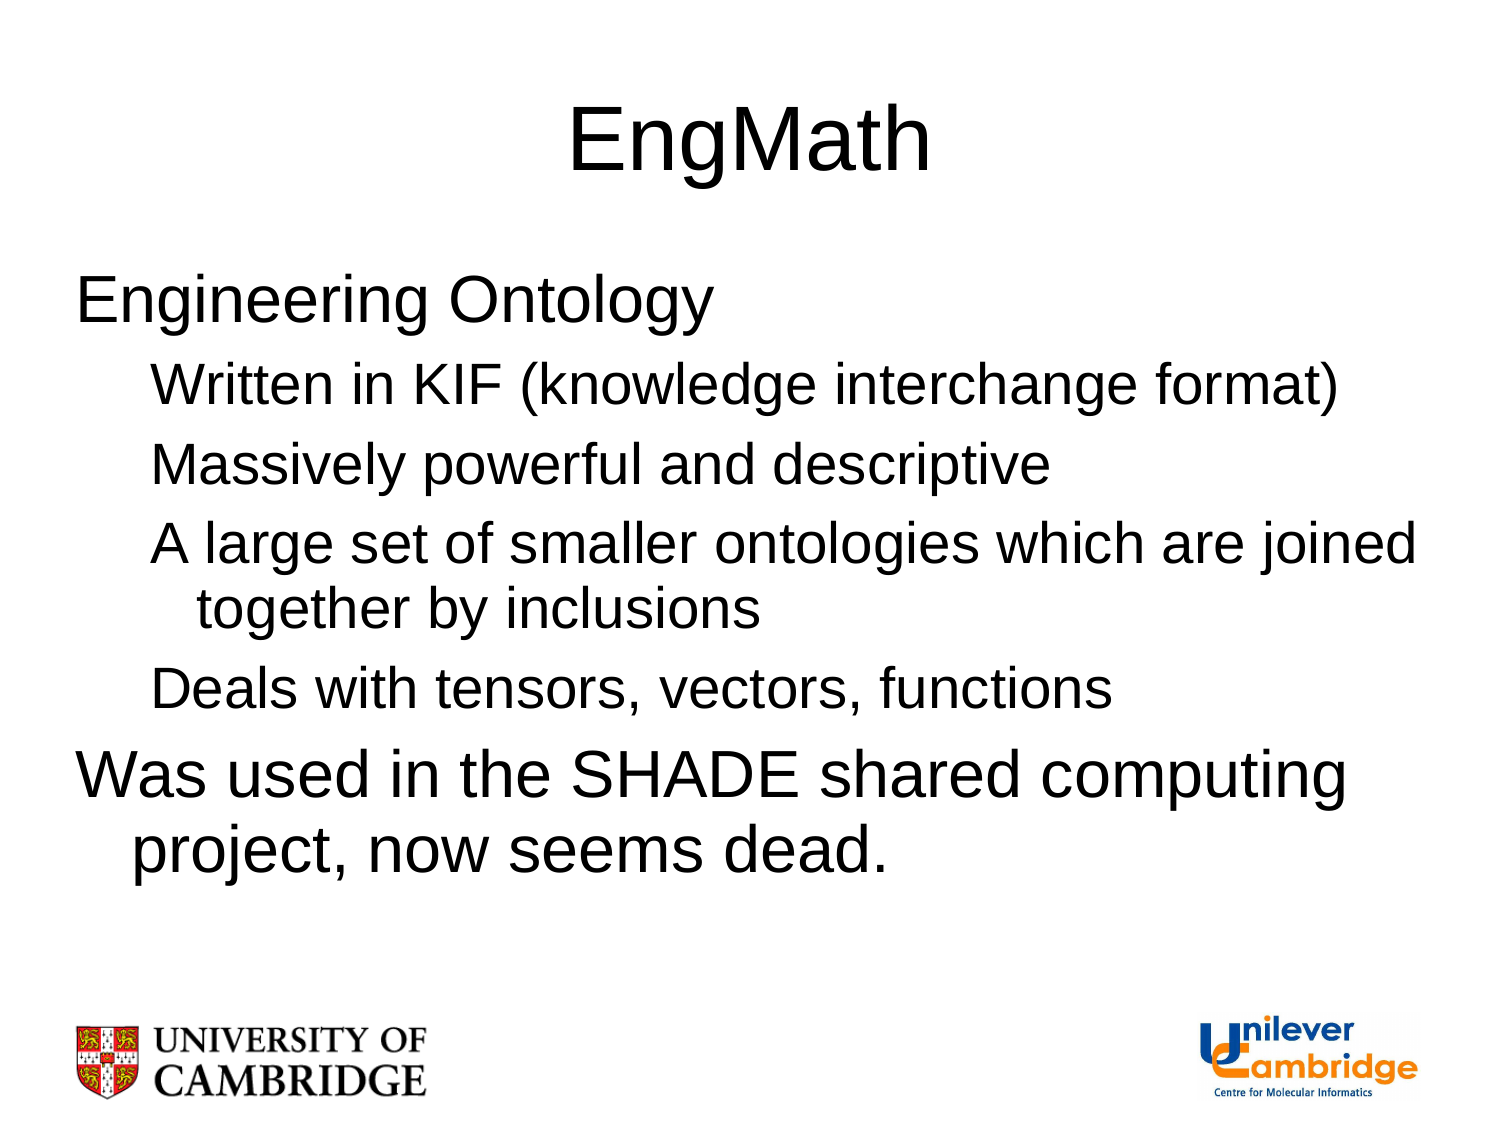

# EngMath
Engineering Ontology
Written in KIF (knowledge interchange format)
Massively powerful and descriptive
A large set of smaller ontologies which are joined together by inclusions
Deals with tensors, vectors, functions
Was used in the SHADE shared computing project, now seems dead.